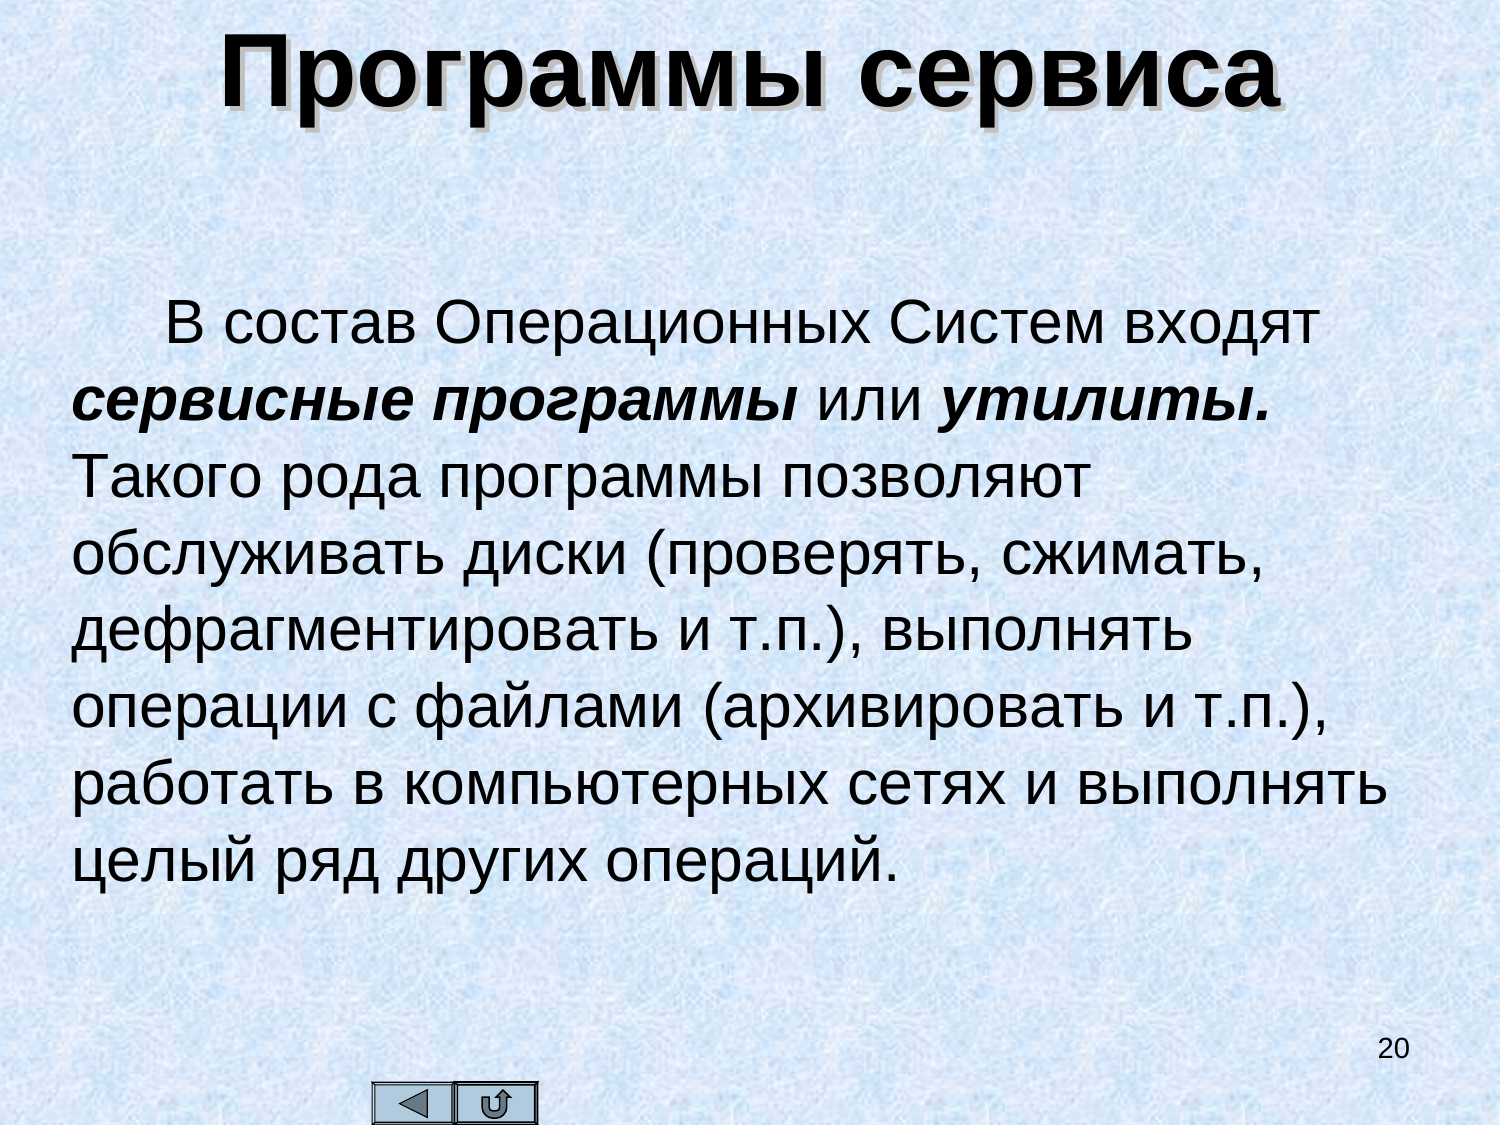

# Программы сервиса
		В состав Операционных Систем входят сервисные программы или утилиты. 	Такого рода программы позволяют обслуживать диски (проверять, сжимать, дефрагментировать и т.п.), выполнять операции с файлами (архивировать и т.п.), работать в компьютерных сетях и выполнять целый ряд других операций.
20